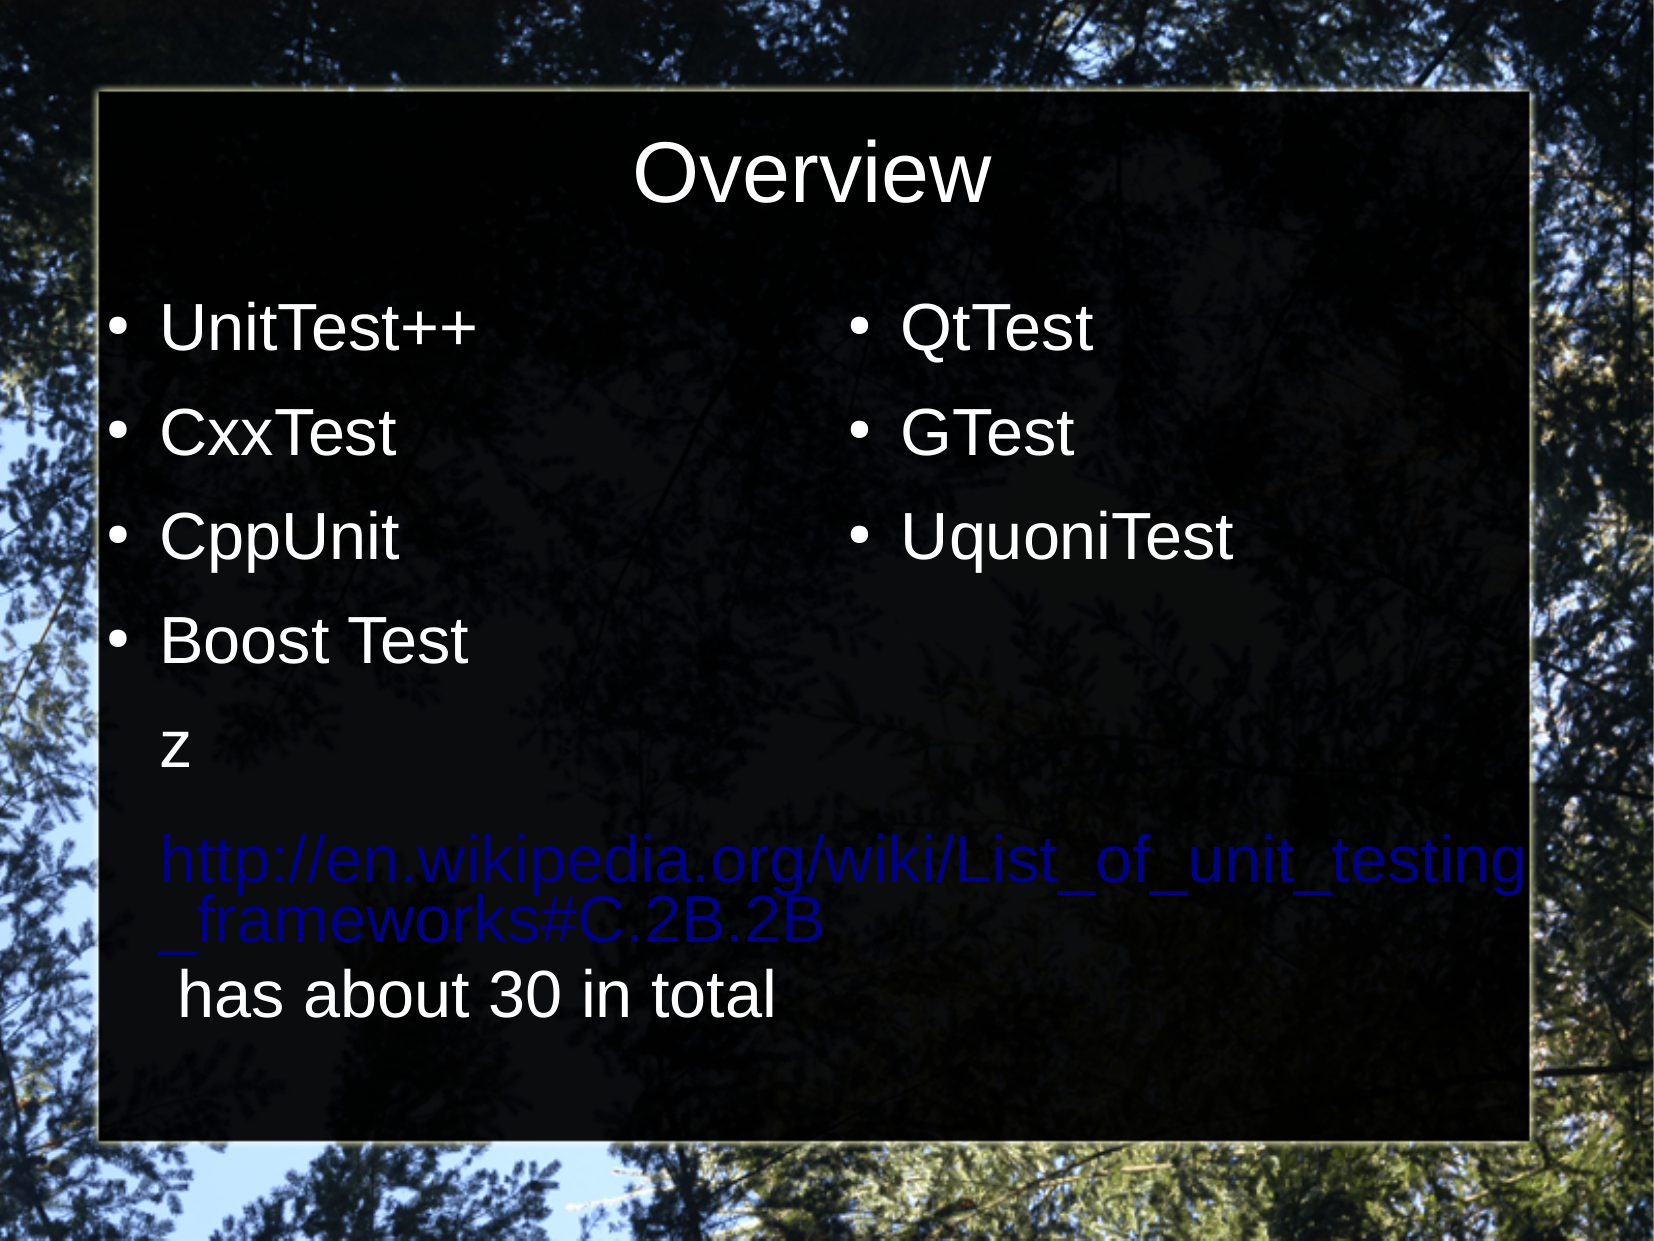

# Overview
UnitTest++
CxxTest
CppUnit
Boost Test
z
QtTest
GTest
UquoniTest
http://en.wikipedia.org/wiki/List_of_unit_testing_frameworks#C.2B.2B has about 30 in total